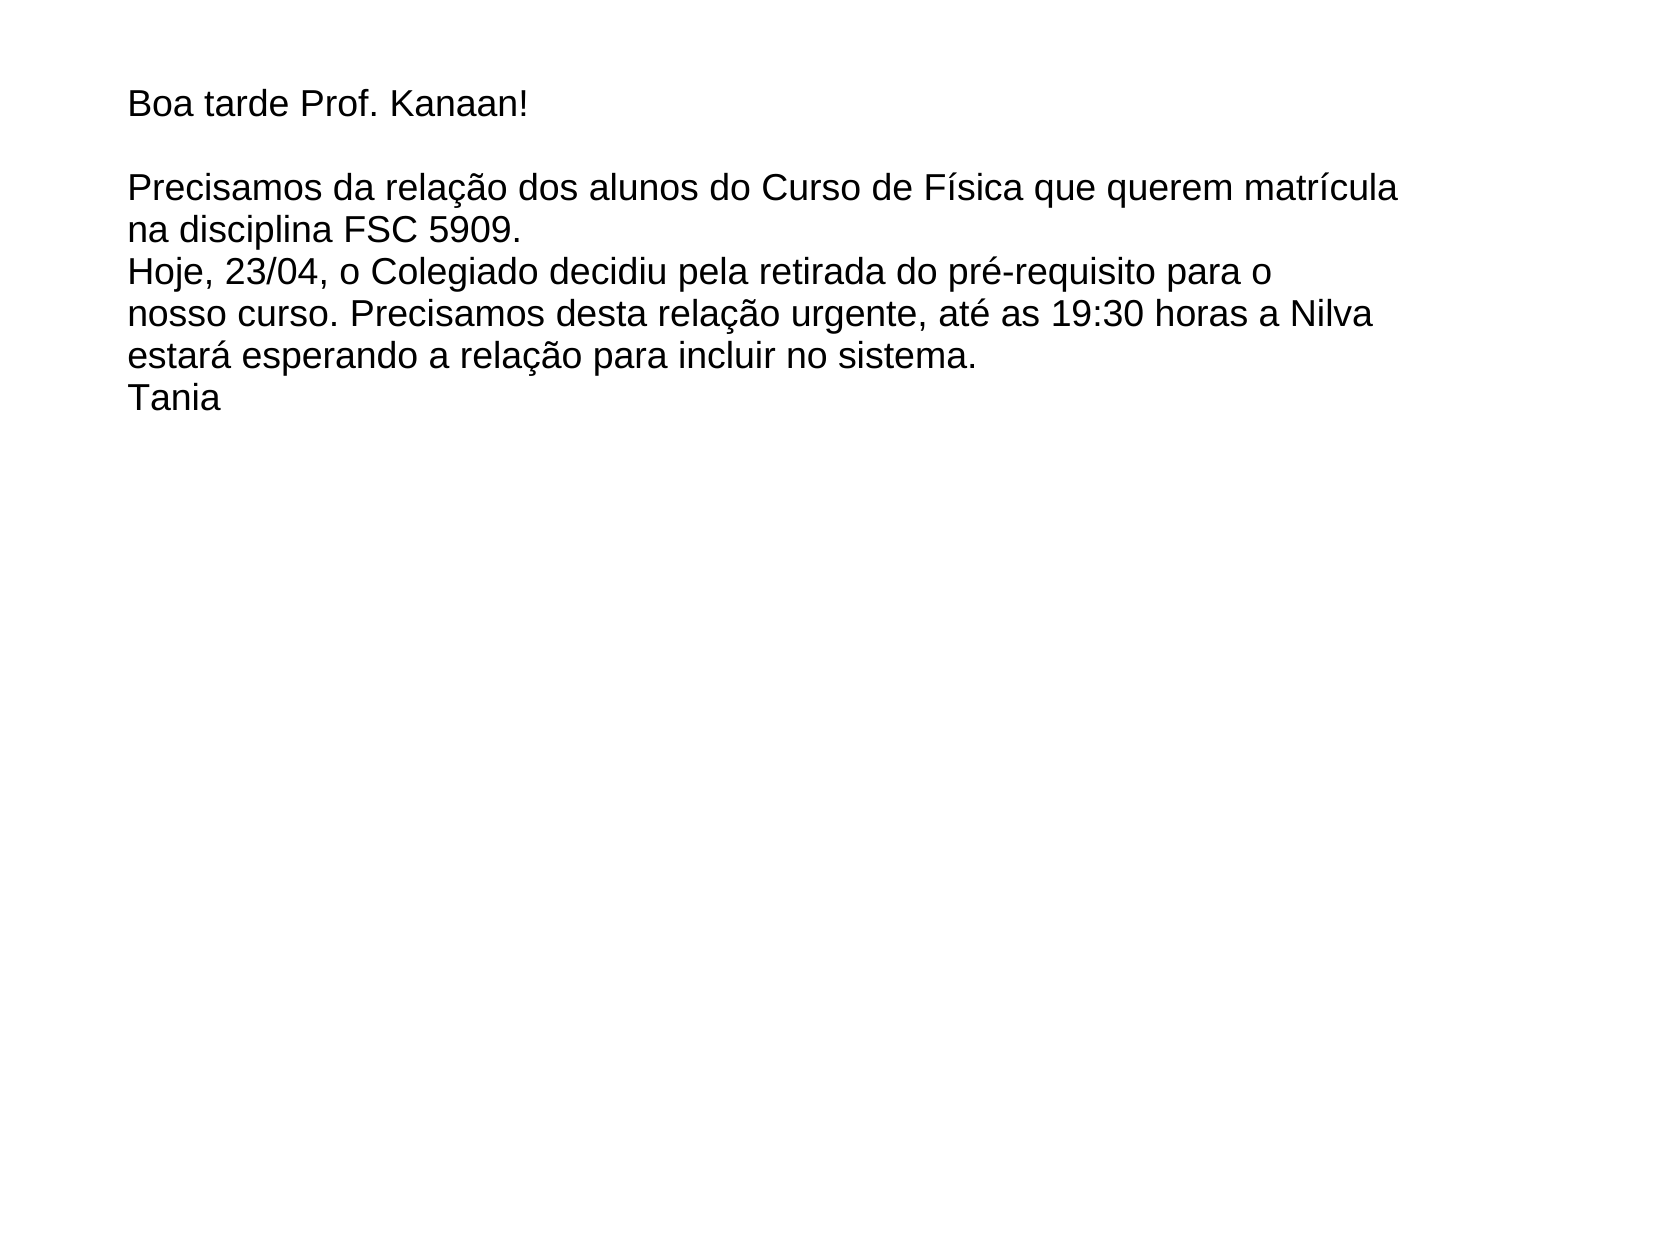

Boa tarde Prof. Kanaan!
Precisamos da relação dos alunos do Curso de Física que querem matrícula
na disciplina FSC 5909.
Hoje, 23/04, o Colegiado decidiu pela retirada do pré-requisito para o
nosso curso. Precisamos desta relação urgente, até as 19:30 horas a Nilva
estará esperando a relação para incluir no sistema.
Tania